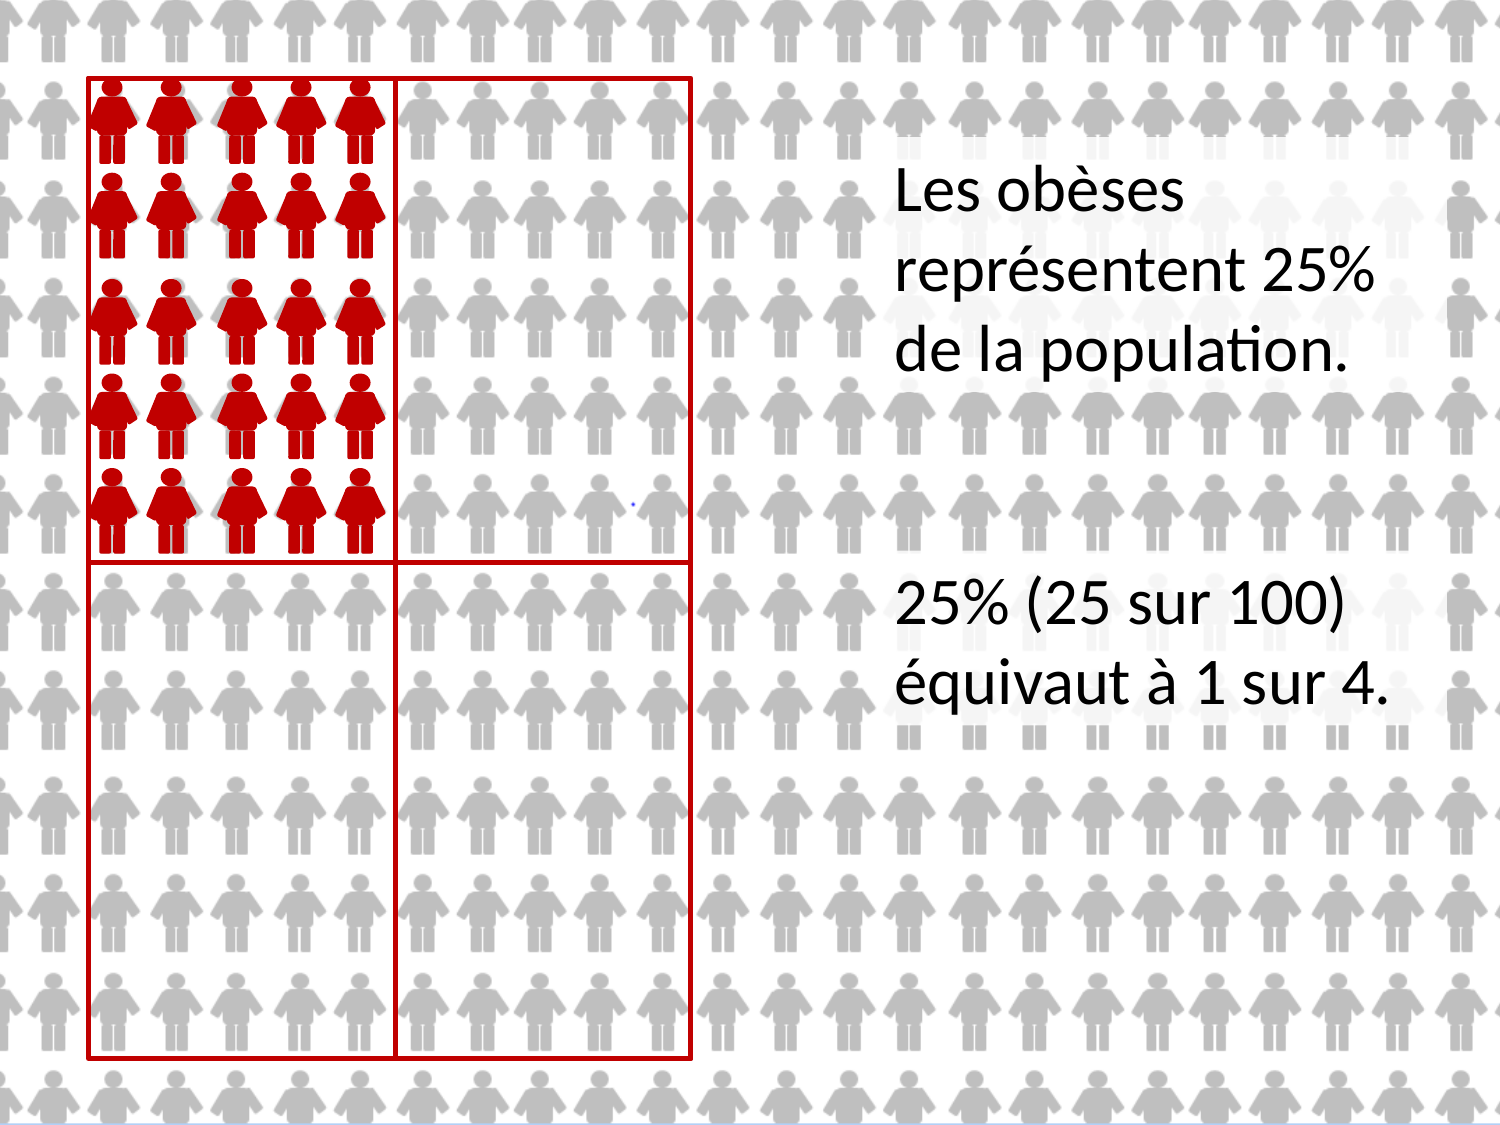

Les obèses représentent 25% de la population.
25% (25 sur 100) équivaut à 1 sur 4.